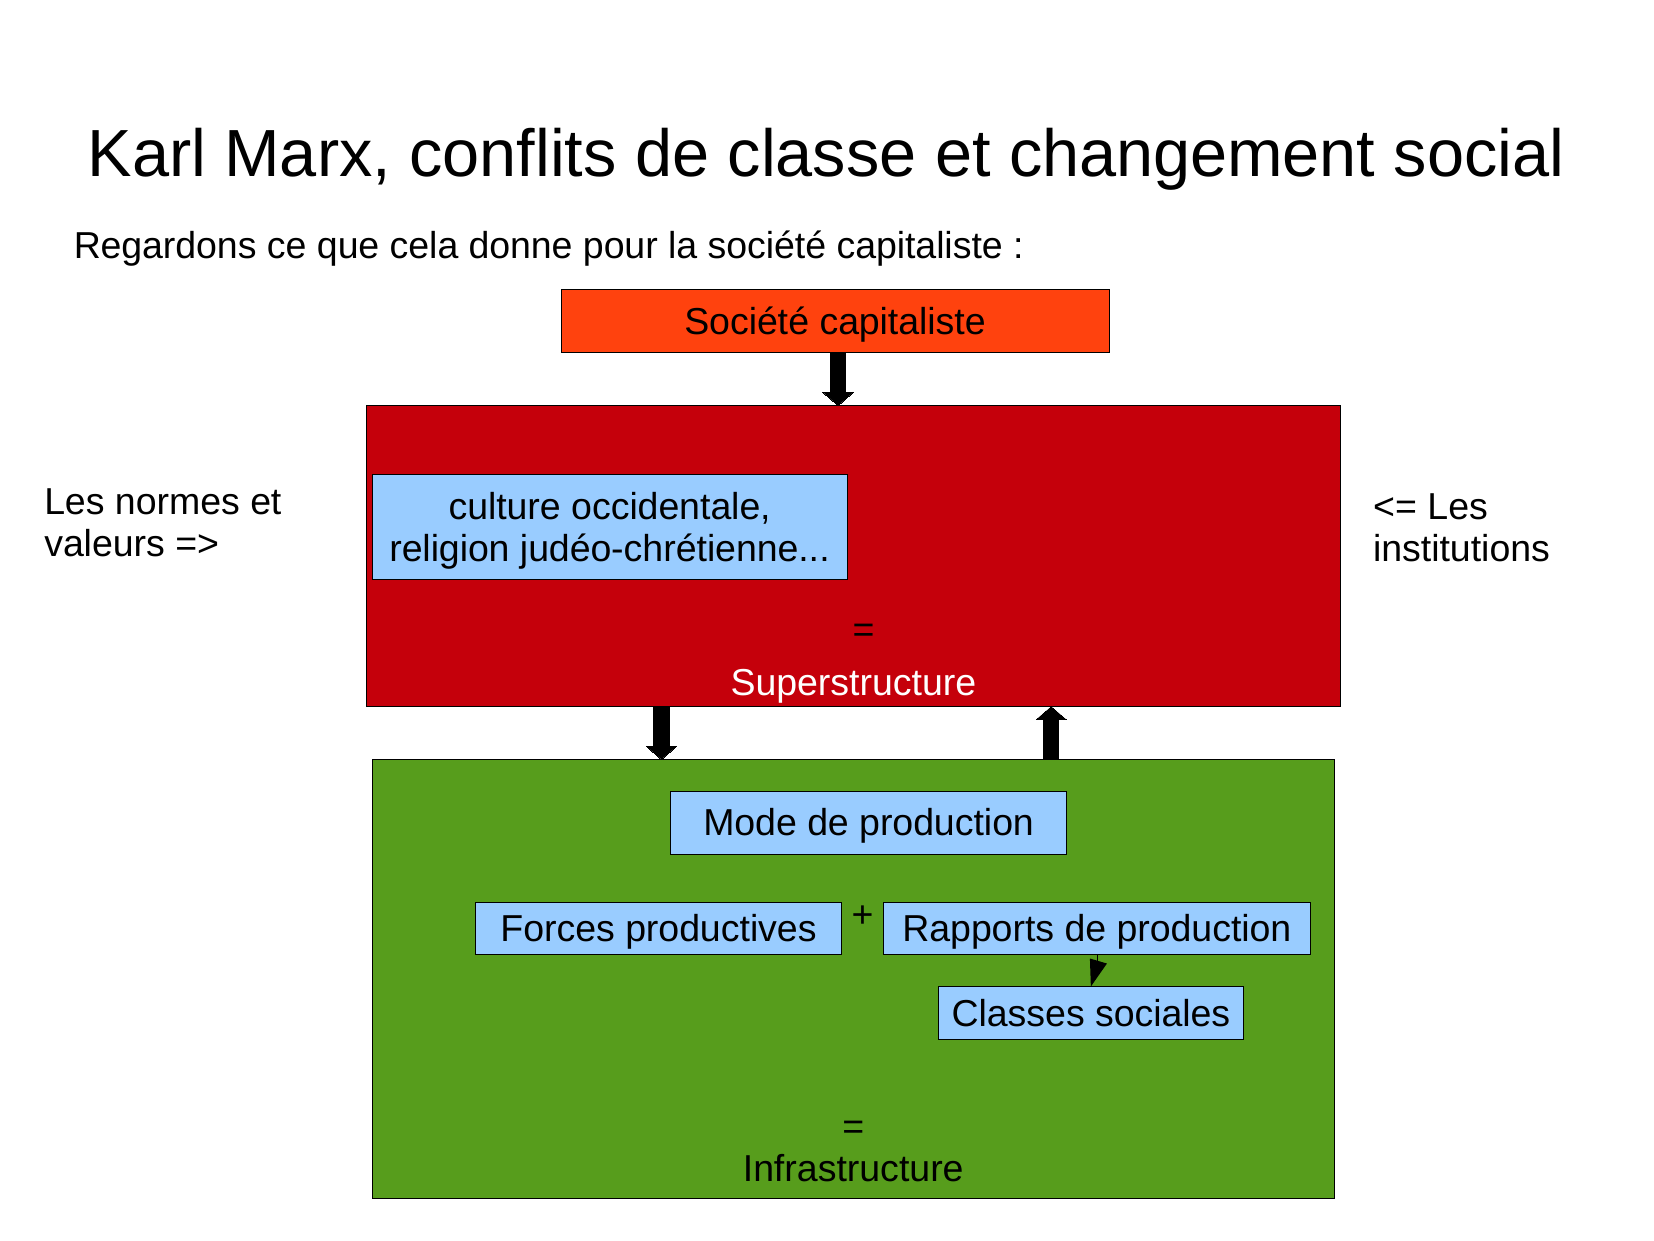

# Karl Marx, conflits de classe et changement social
Regardons ce que cela donne pour la société capitaliste :
Société capitaliste
Superstructure
Les normes et
valeurs =>
culture occidentale,
religion judéo-chrétienne...
<= Les
institutions
=
=
Infrastructure
Mode de production
+
Forces productives
Rapports de production
Classes sociales